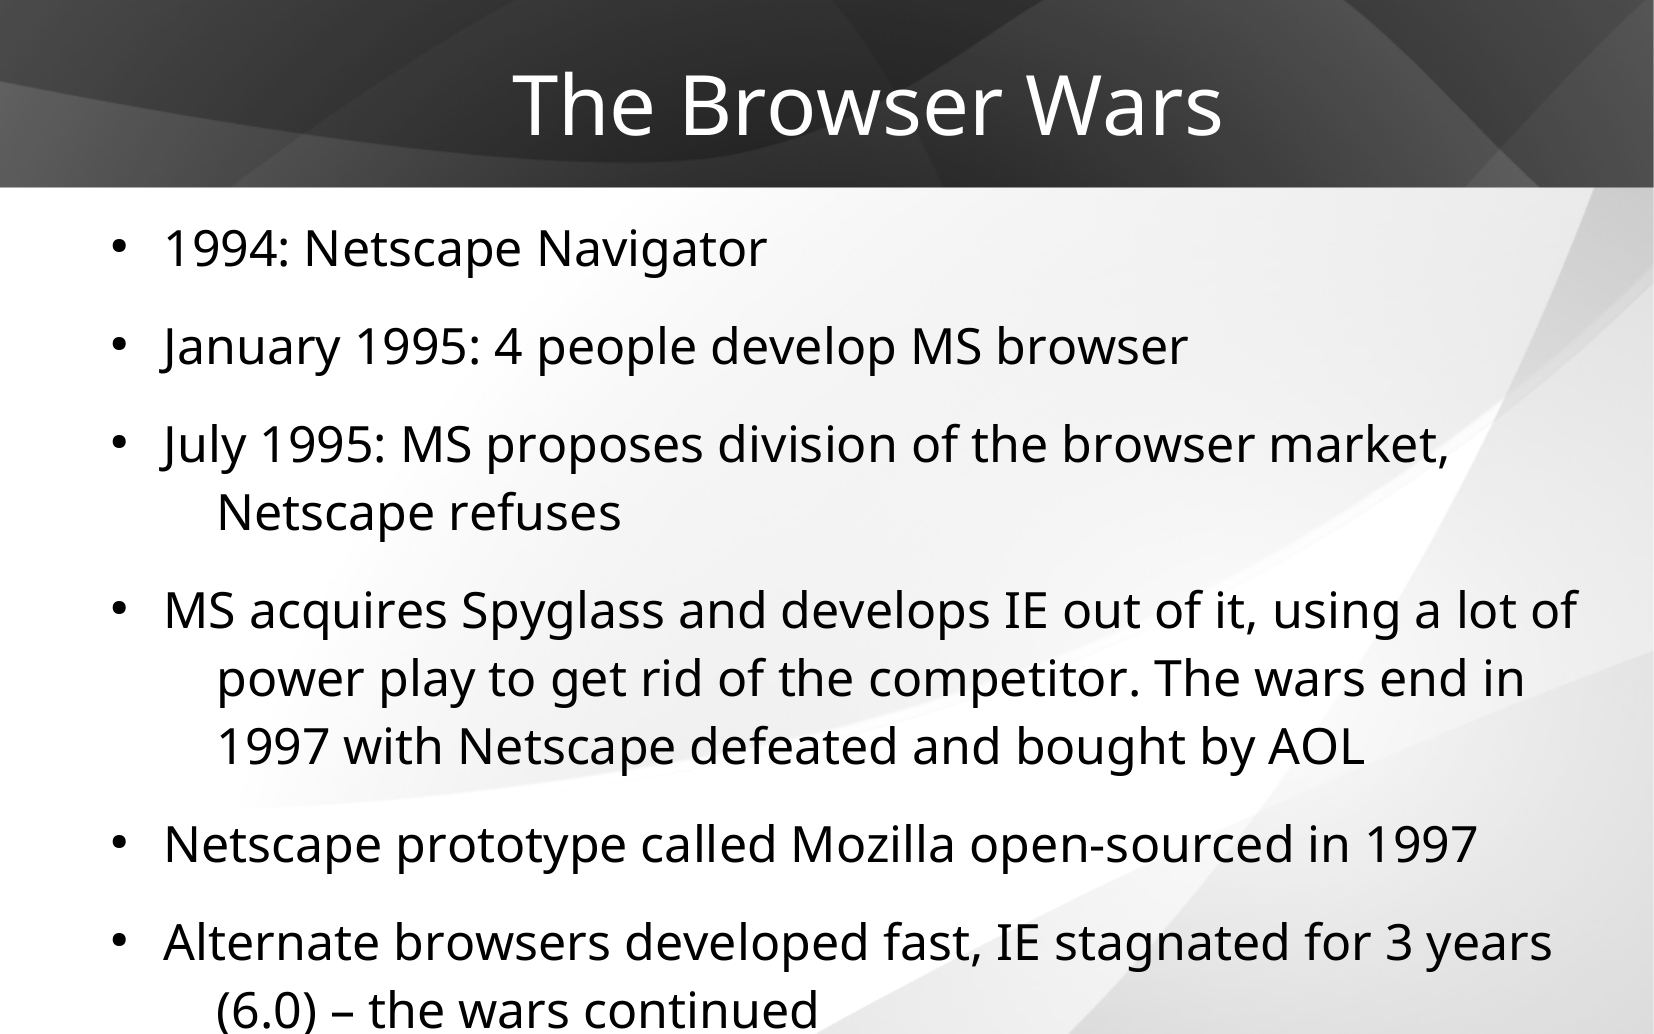

# The Browser Wars
1994: Netscape Navigator
January 1995: 4 people develop MS browser
July 1995: MS proposes division of the browser market, Netscape refuses
MS acquires Spyglass and develops IE out of it, using a lot of power play to get rid of the competitor. The wars end in 1997 with Netscape defeated and bought by AOL
Netscape prototype called Mozilla open-sourced in 1997
Alternate browsers developed fast, IE stagnated for 3 years (6.0) – the wars continued